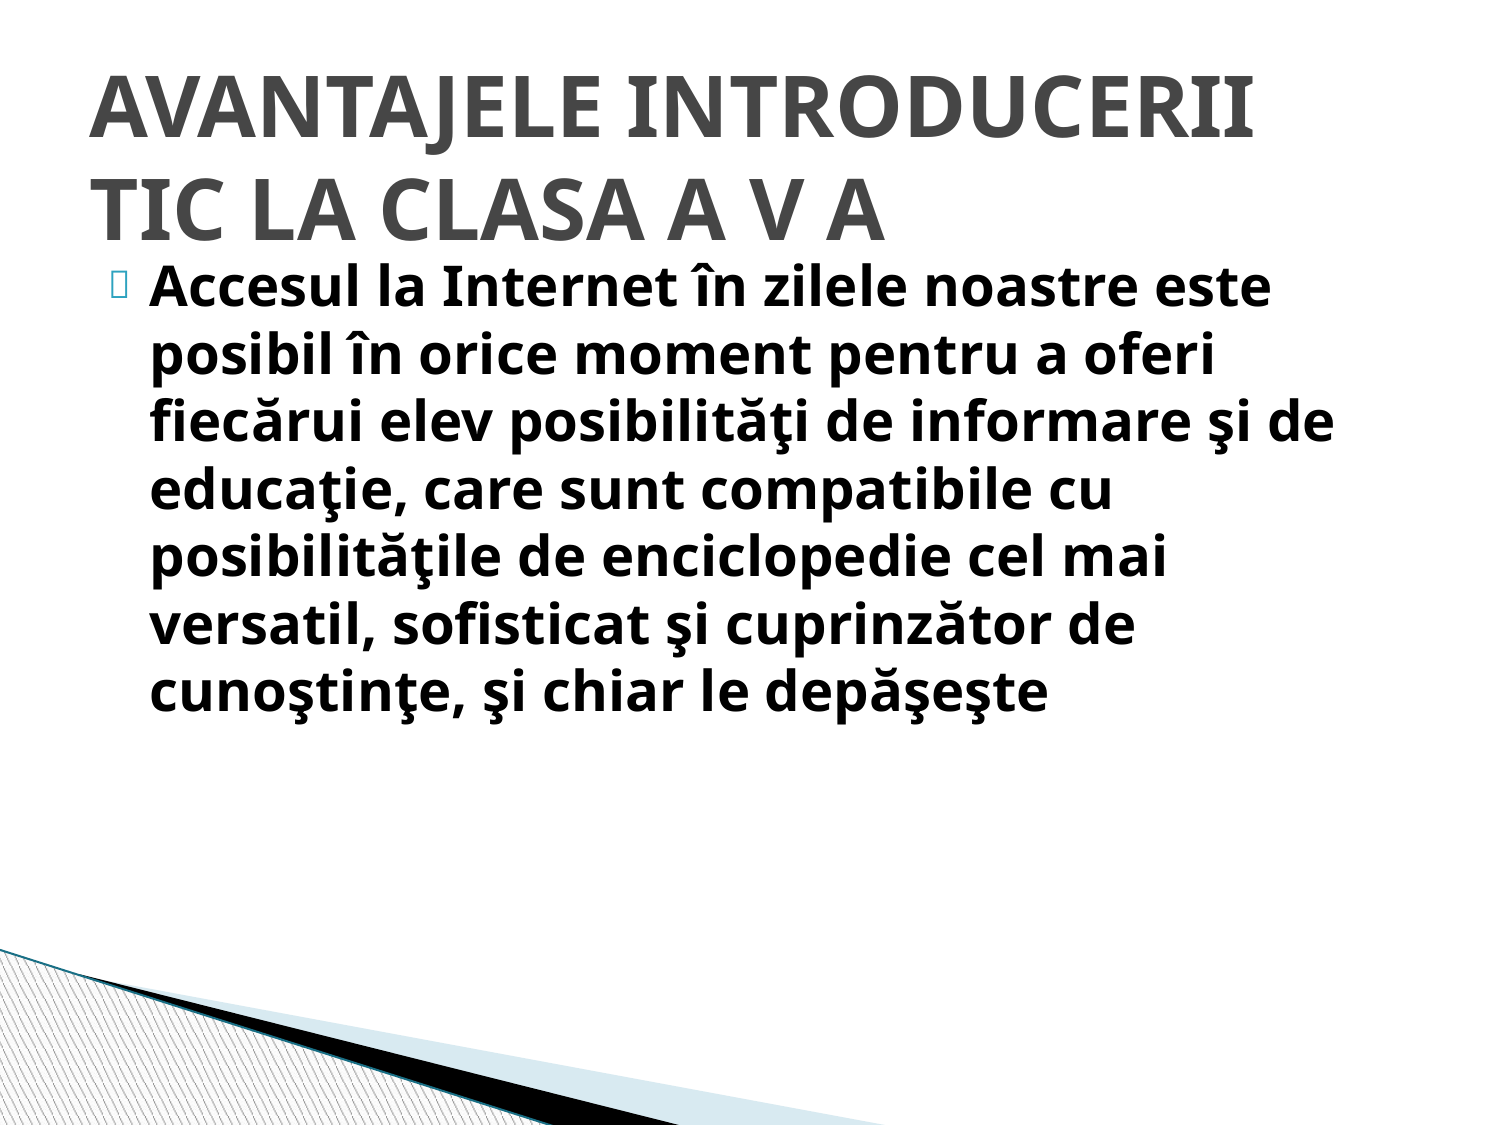

AVANTAJELE INTRODUCERII TIC LA CLASA A V A
# Accesul la Internet în zilele noastre este posibil în orice moment pentru a oferi fiecărui elev posibilităţi de informare şi de educaţie, care sunt compatibile cu posibilităţile de enciclopedie cel mai versatil, sofisticat şi cuprinzător de cunoştinţe, şi chiar le depăşeşte